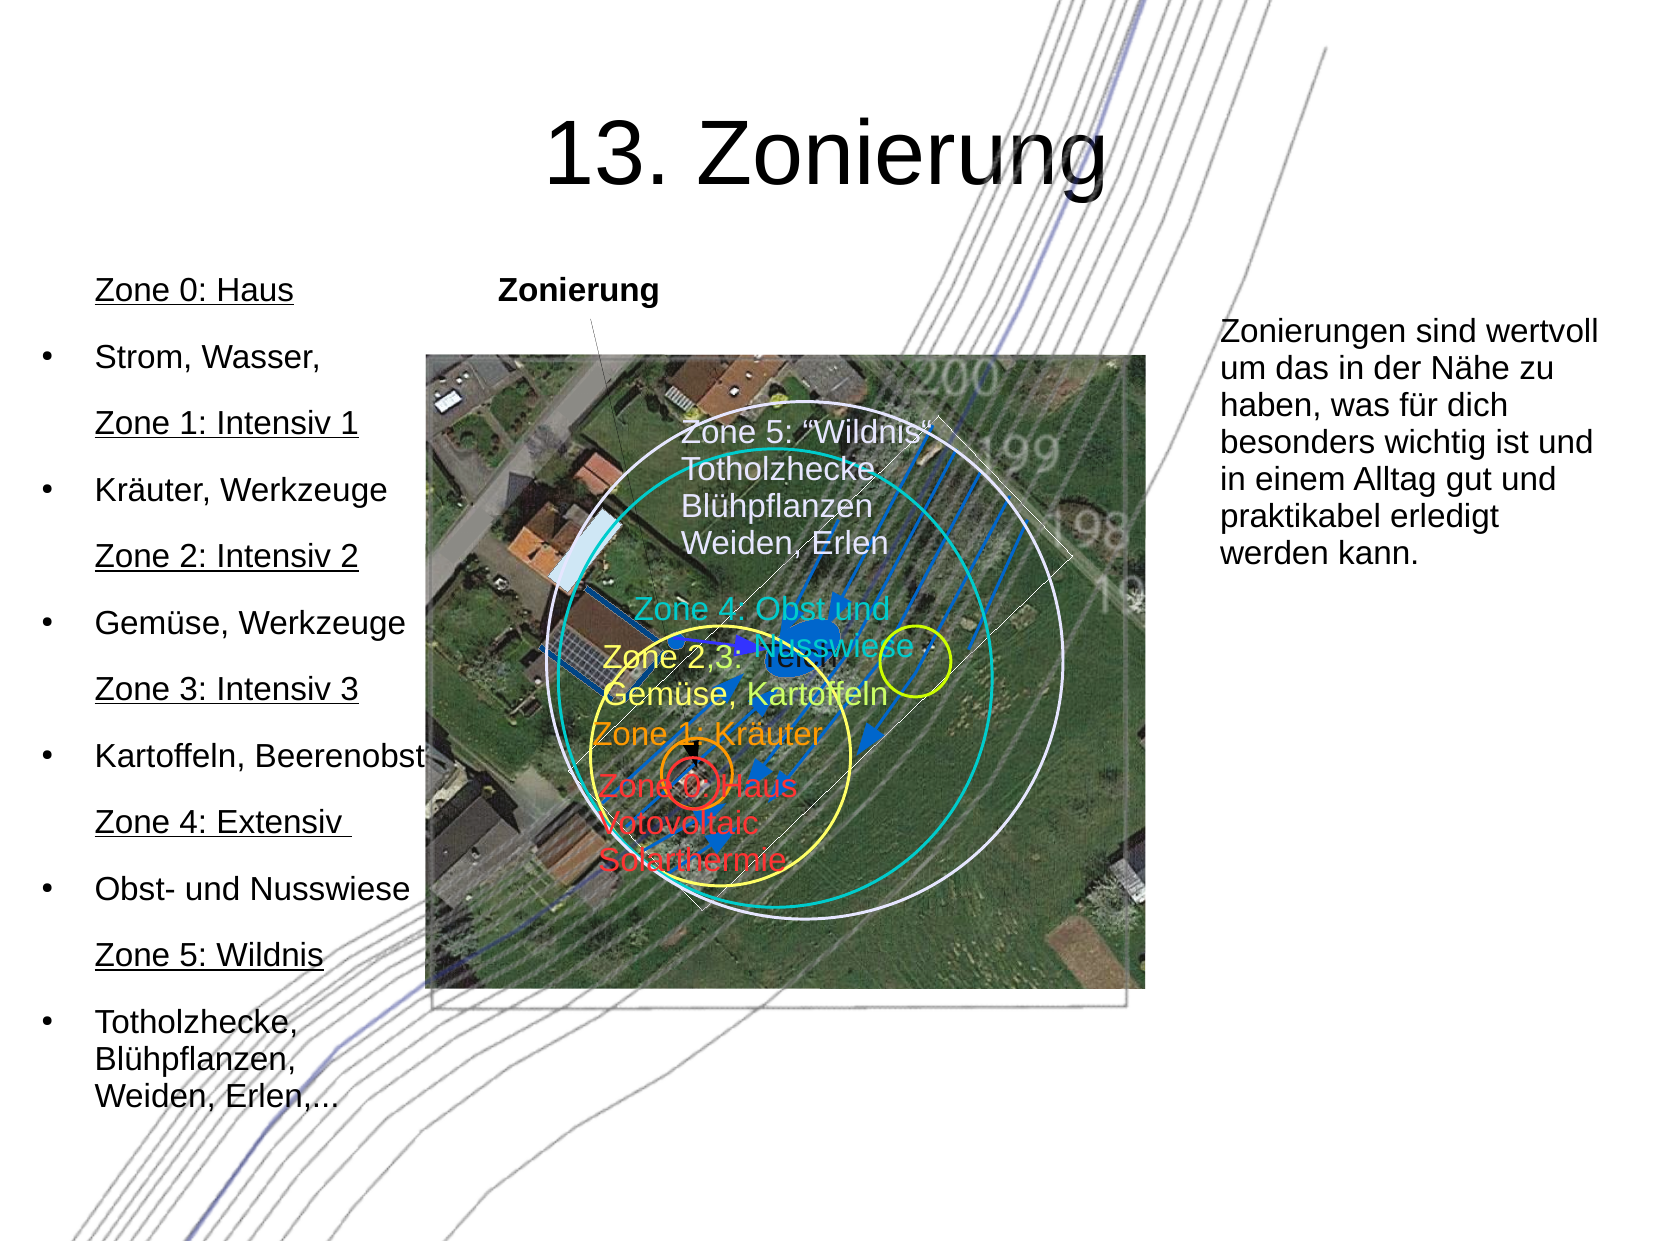

# 13. Zonierung
Zone 0: Haus
Strom, Wasser,
Zone 1: Intensiv 1
Kräuter, Werkzeuge
Zone 2: Intensiv 2
Gemüse, Werkzeuge
Zone 3: Intensiv 3
Kartoffeln, Beerenobst
Zone 4: Extensiv
Obst- und Nusswiese
Zone 5: Wildnis
Totholzhecke, Blühpflanzen, Weiden, Erlen,...
Zonierung
Zonierungen sind wertvoll um das in der Nähe zu haben, was für dich besonders wichtig ist und in einem Alltag gut und praktikabel erledigt werden kann.
Zone 5: “Wildnis“ Totholzhecke Blühpflanzen Weiden, Erlen
Zone 4: Obst und Nusswiese
Teich
Zone 2,3: Gemüse, Kartoffeln
Zone 1: Kräuter
Zone 0: Haus Votovoltaic Solarthermie